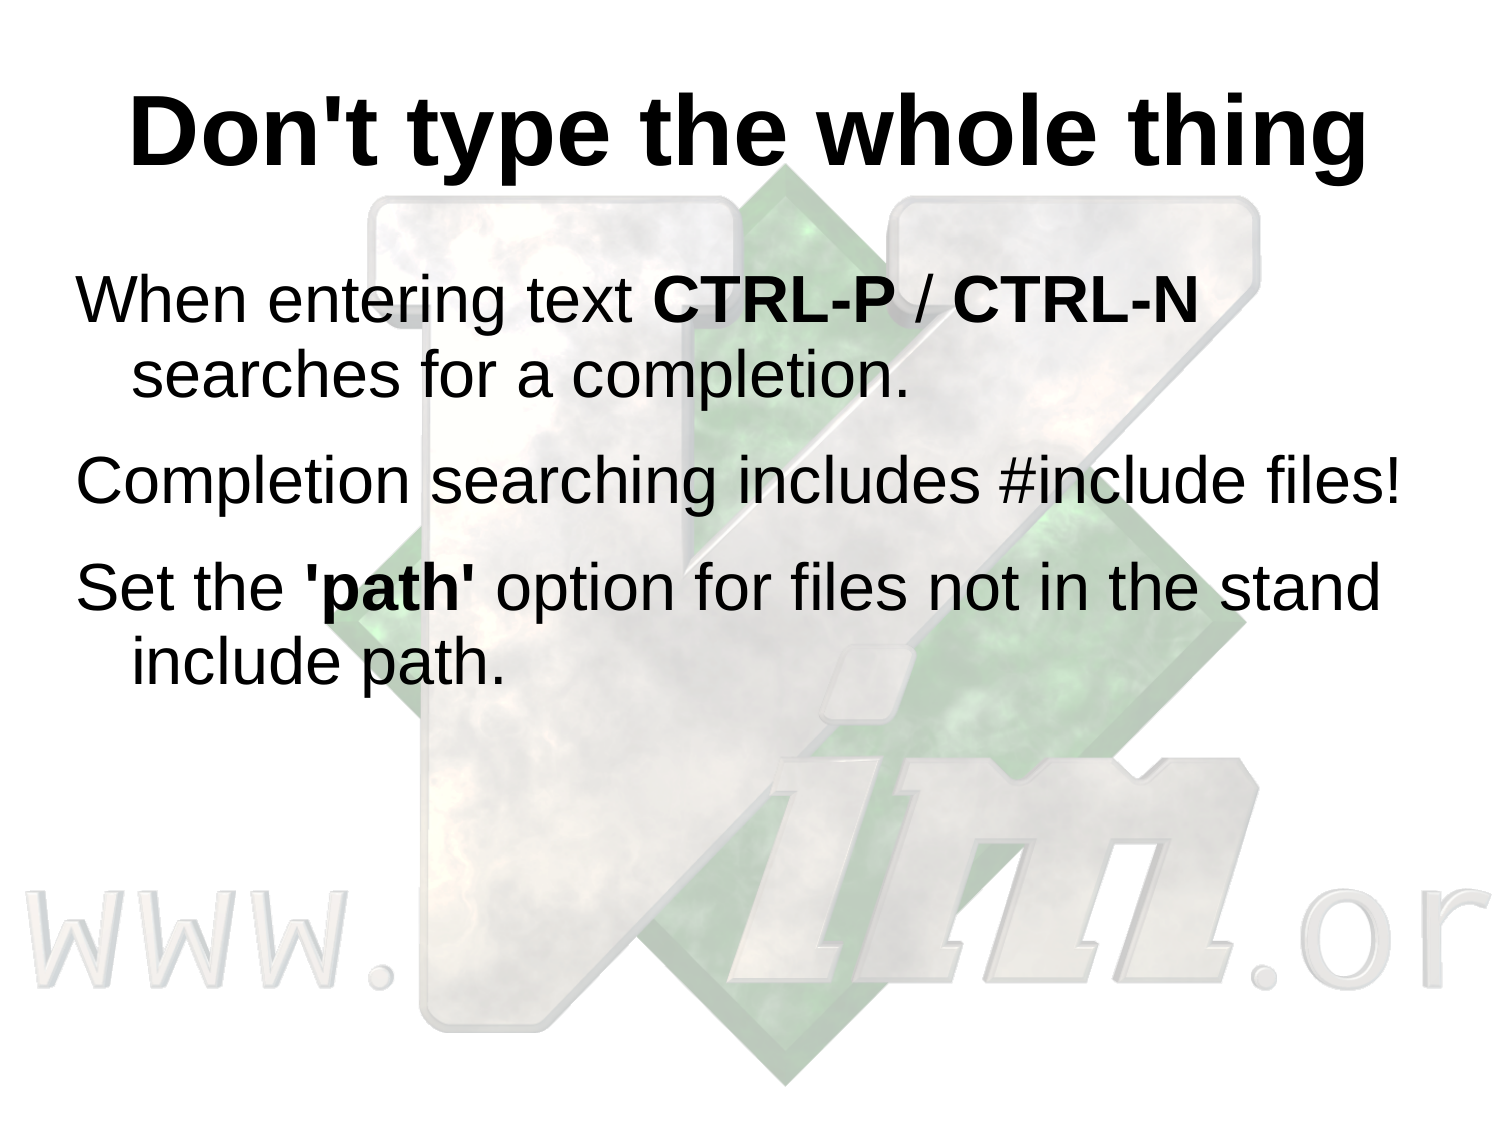

# Don't type the whole thing
When entering text CTRL-P / CTRL-N searches for a completion.
Completion searching includes #include files!
Set the 'path' option for files not in the stand include path.